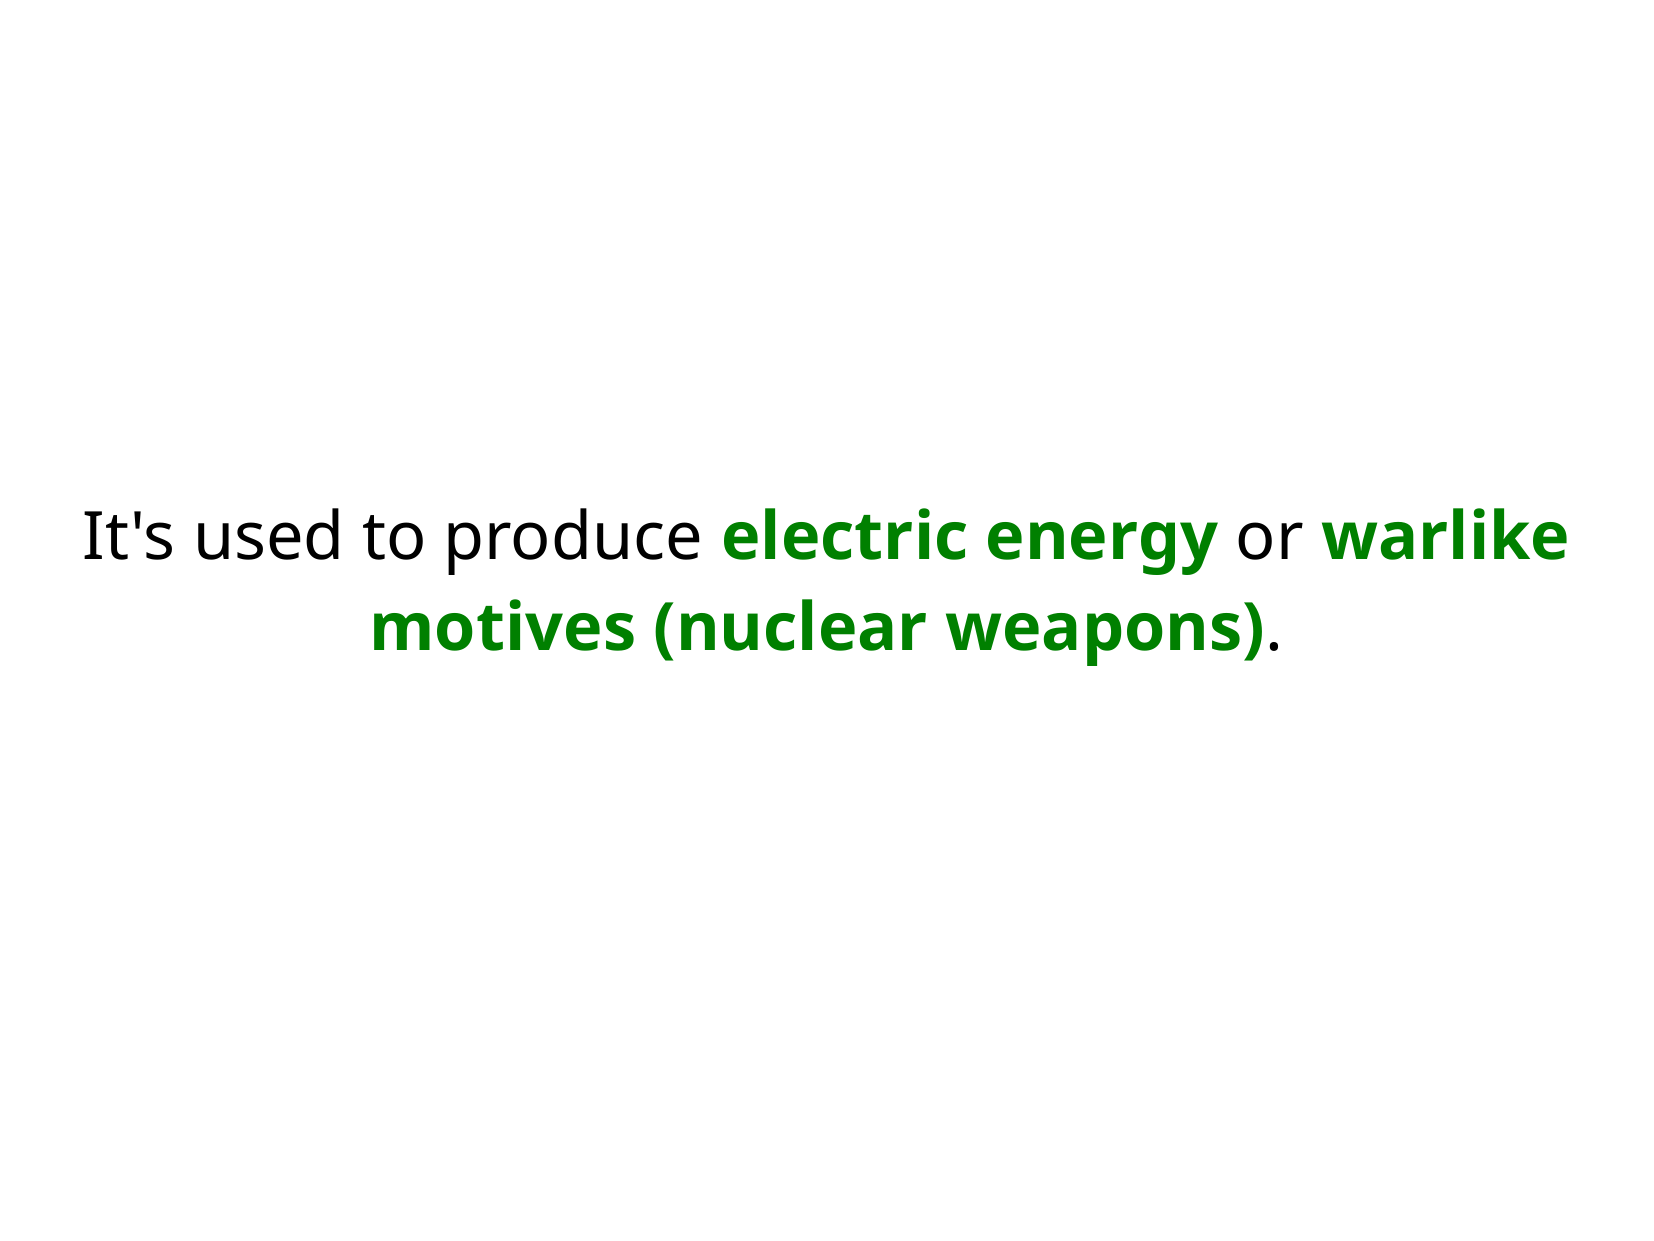

# It's used to produce electric energy or warlike motives (nuclear weapons).